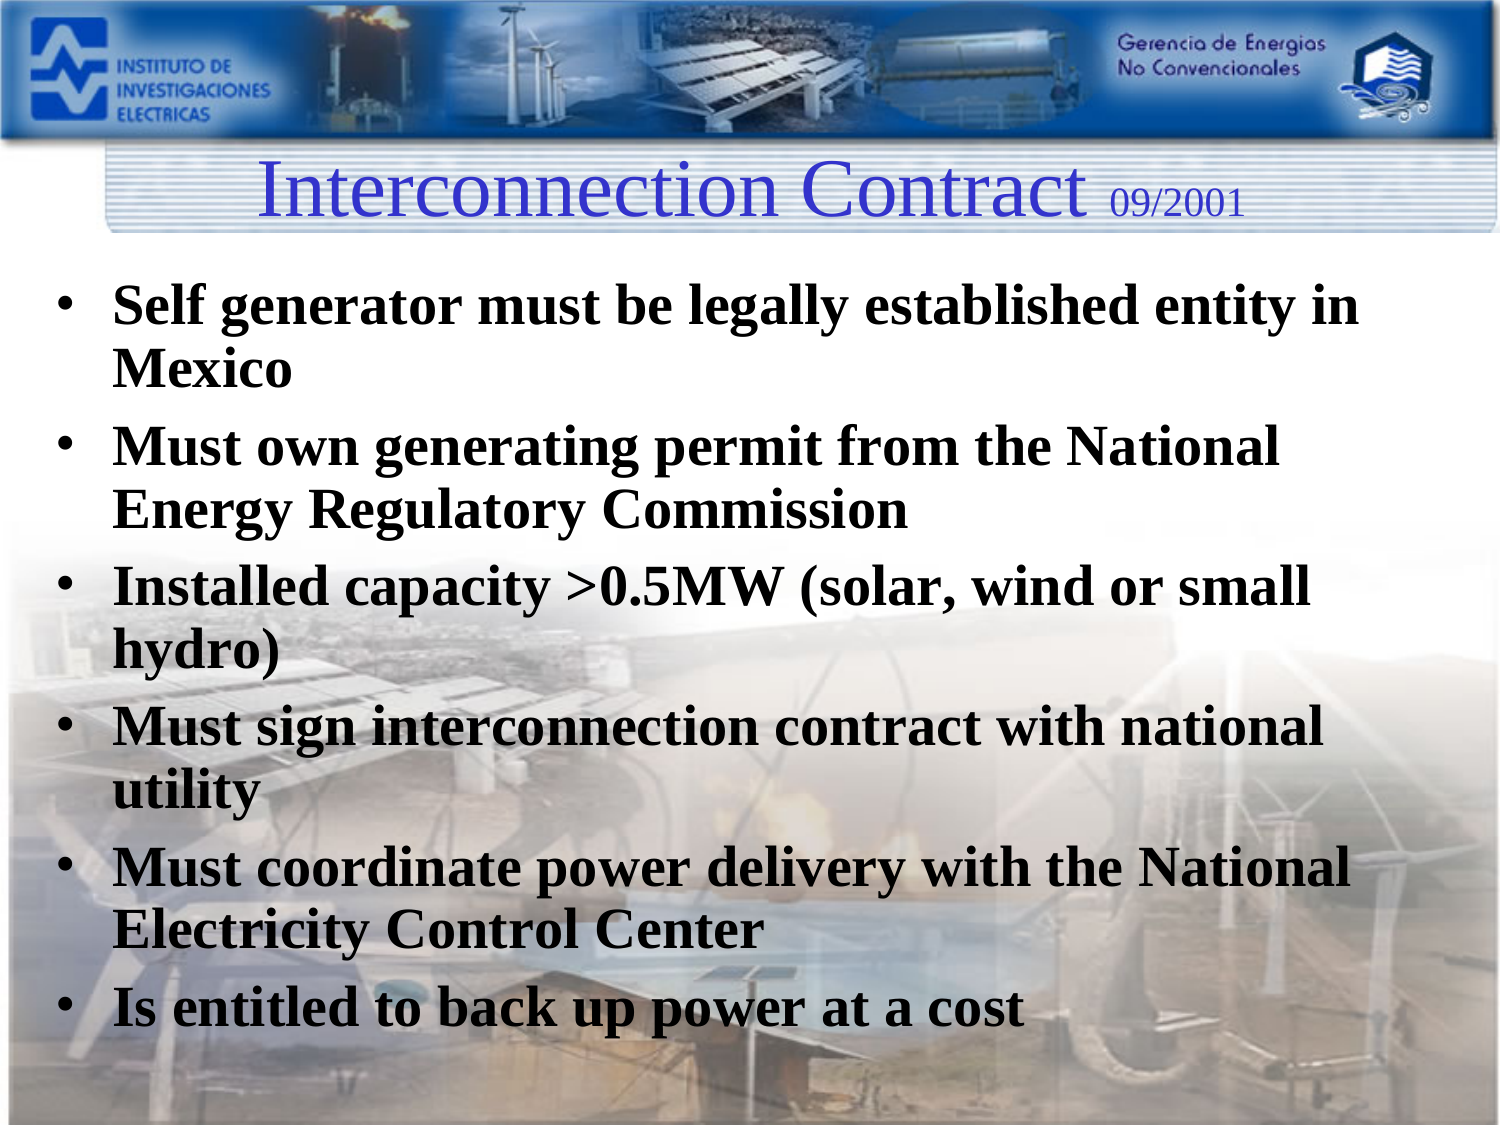

# Interconnection Contract 09/2001
Self generator must be legally established entity in Mexico
Must own generating permit from the National Energy Regulatory Commission
Installed capacity >0.5MW (solar, wind or small hydro)
Must sign interconnection contract with national utility
Must coordinate power delivery with the National Electricity Control Center
Is entitled to back up power at a cost